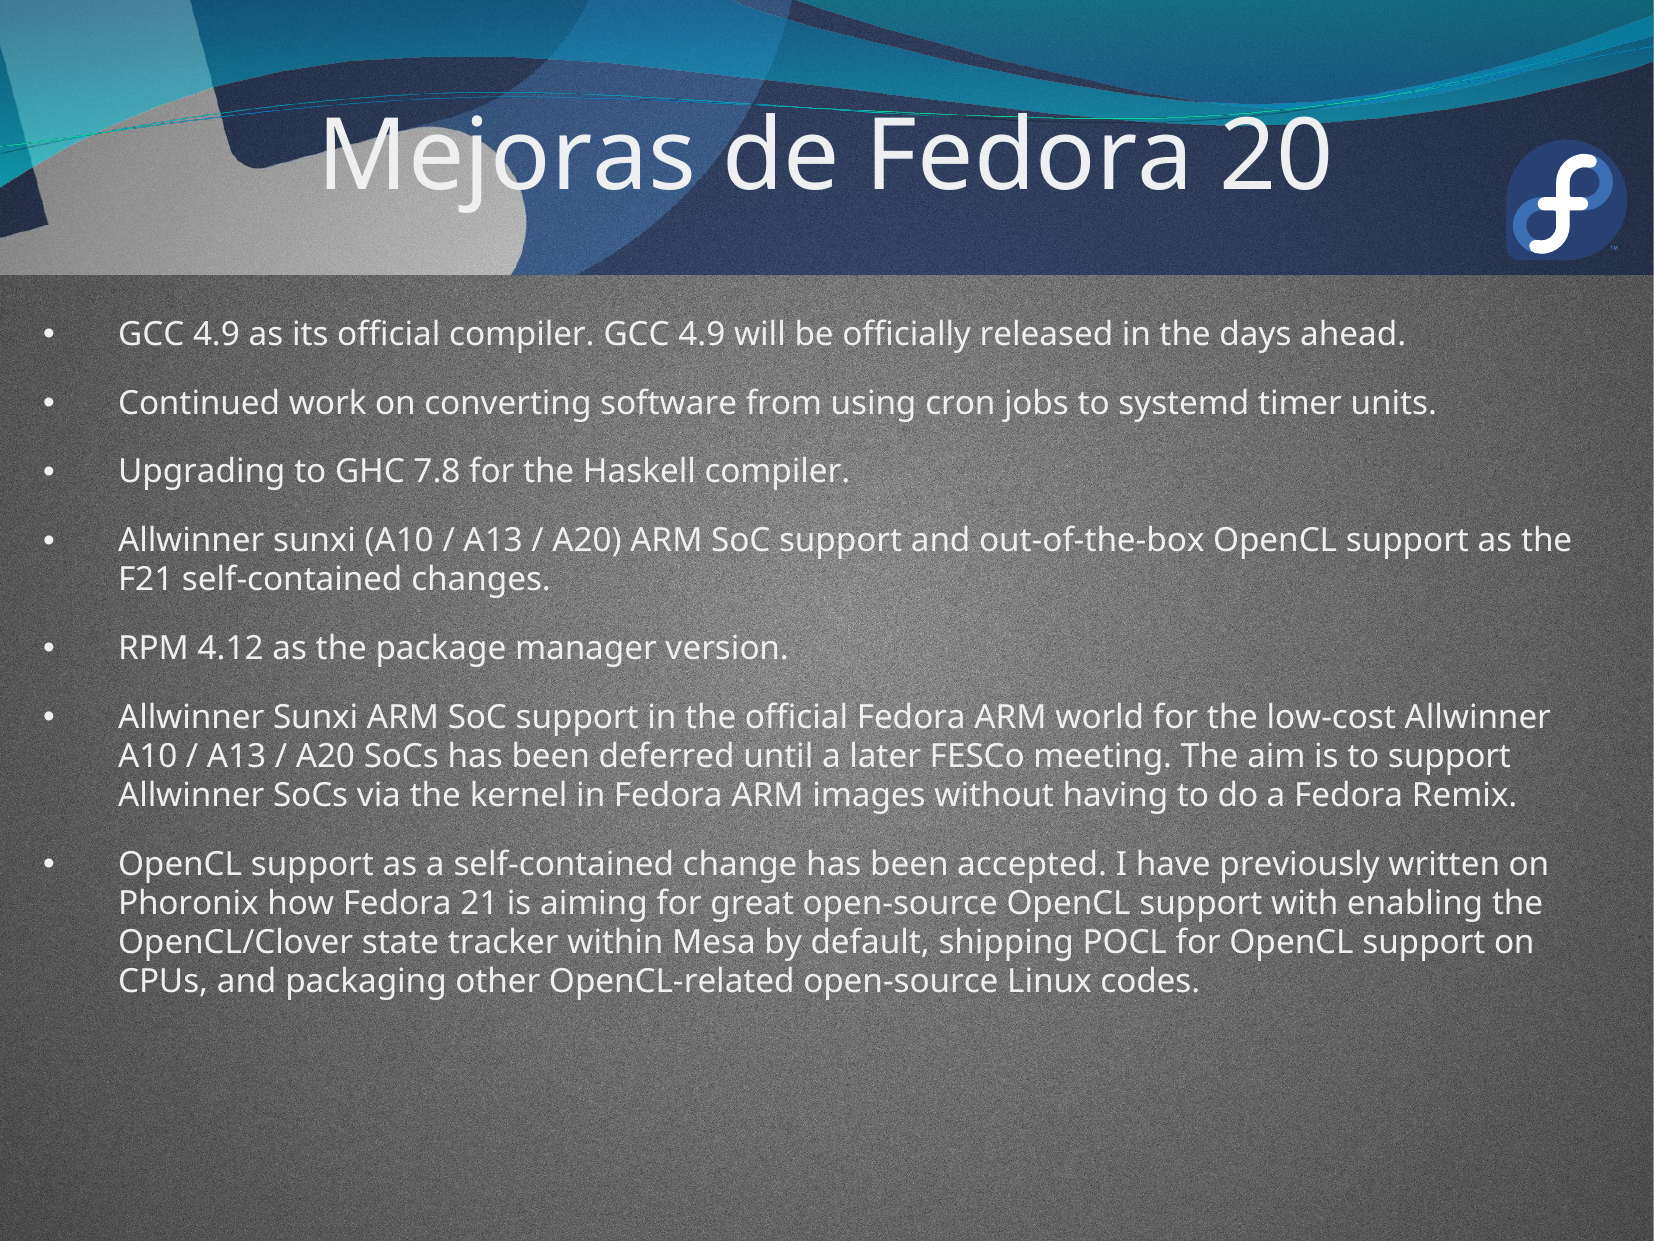

Mejoras de Fedora 20
GCC 4.9 as its official compiler. GCC 4.9 will be officially released in the days ahead.
Continued work on converting software from using cron jobs to systemd timer units.
Upgrading to GHC 7.8 for the Haskell compiler.
Allwinner sunxi (A10 / A13 / A20) ARM SoC support and out-of-the-box OpenCL support as the F21 self-contained changes.
RPM 4.12 as the package manager version.
Allwinner Sunxi ARM SoC support in the official Fedora ARM world for the low-cost Allwinner A10 / A13 / A20 SoCs has been deferred until a later FESCo meeting. The aim is to support Allwinner SoCs via the kernel in Fedora ARM images without having to do a Fedora Remix.
OpenCL support as a self-contained change has been accepted. I have previously written on Phoronix how Fedora 21 is aiming for great open-source OpenCL support with enabling the OpenCL/Clover state tracker within Mesa by default, shipping POCL for OpenCL support on CPUs, and packaging other OpenCL-related open-source Linux codes.